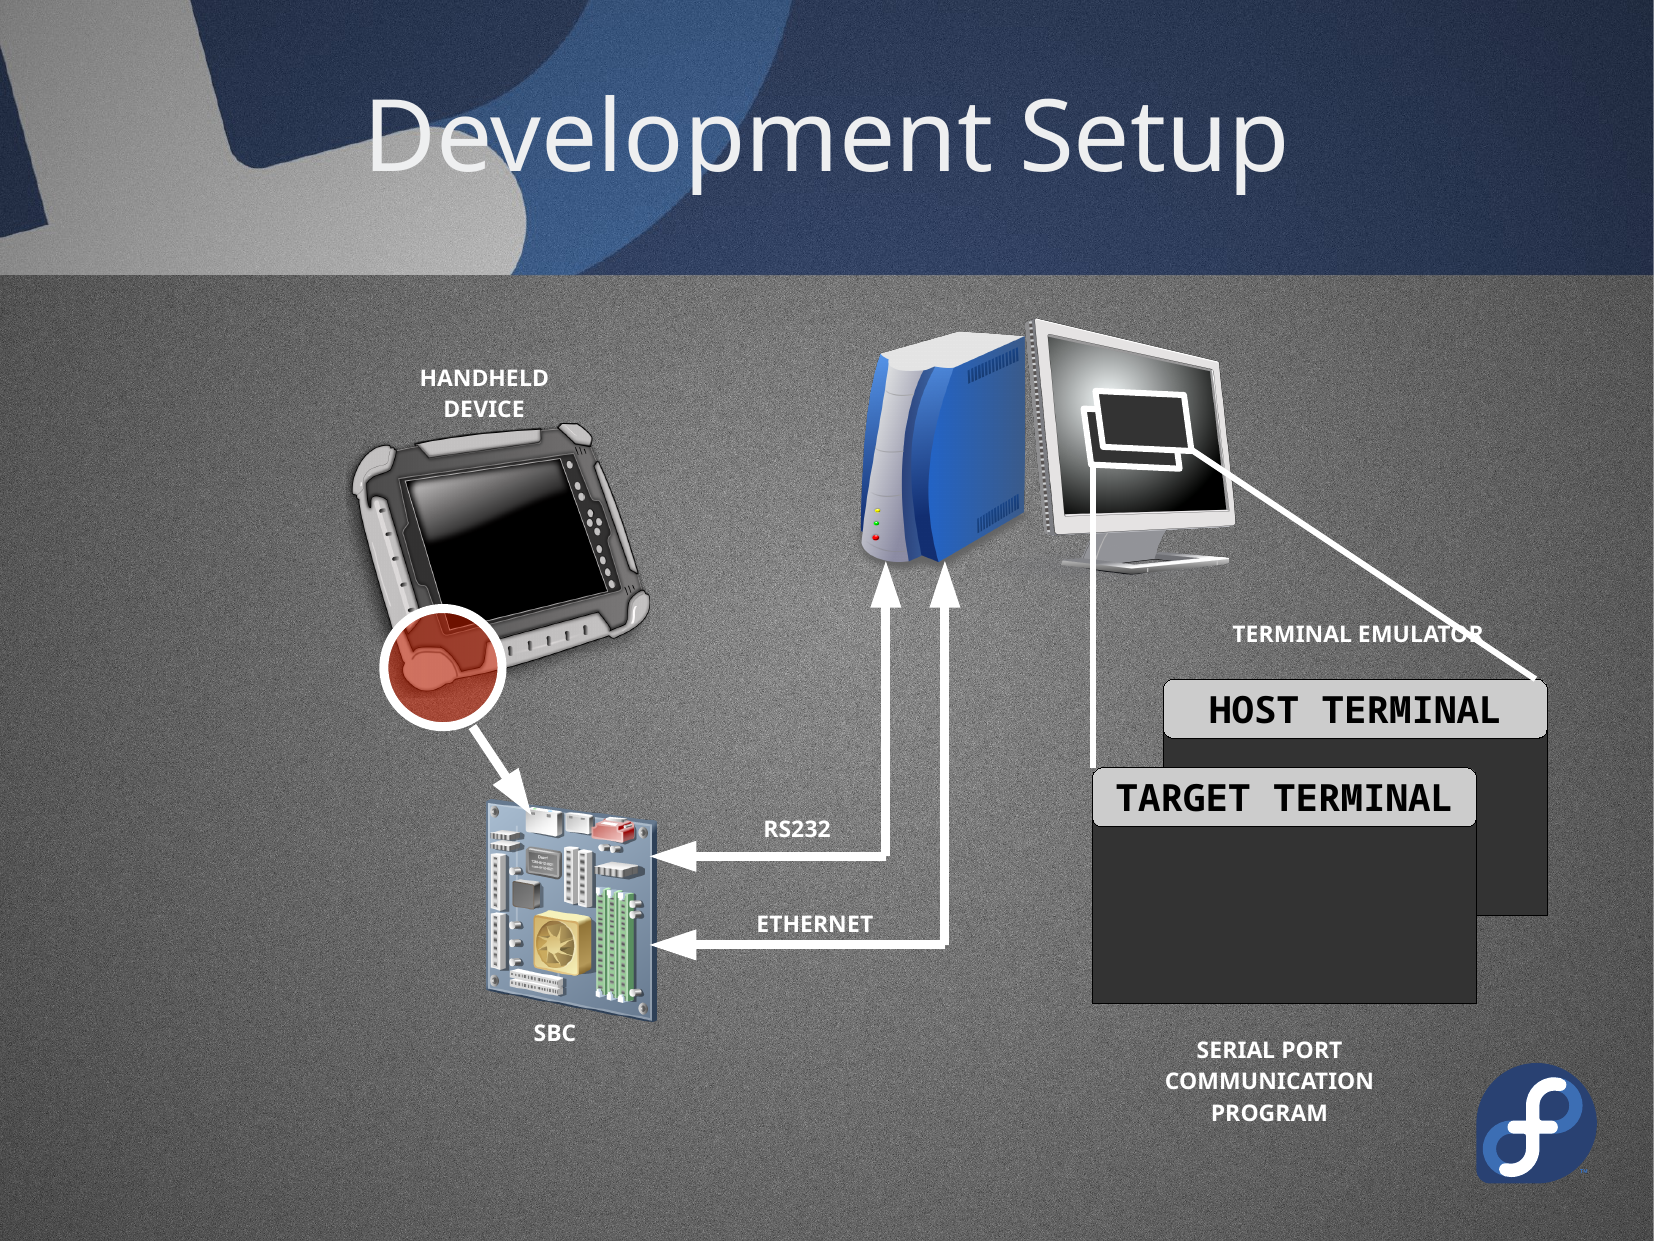

# Development Setup
HANDHELD
DEVICE
TERMINAL EMULATOR
HOST TERMINAL
TARGET TERMINAL
RS232
ETHERNET
SBC
SERIAL PORT COMMUNICATION
PROGRAM